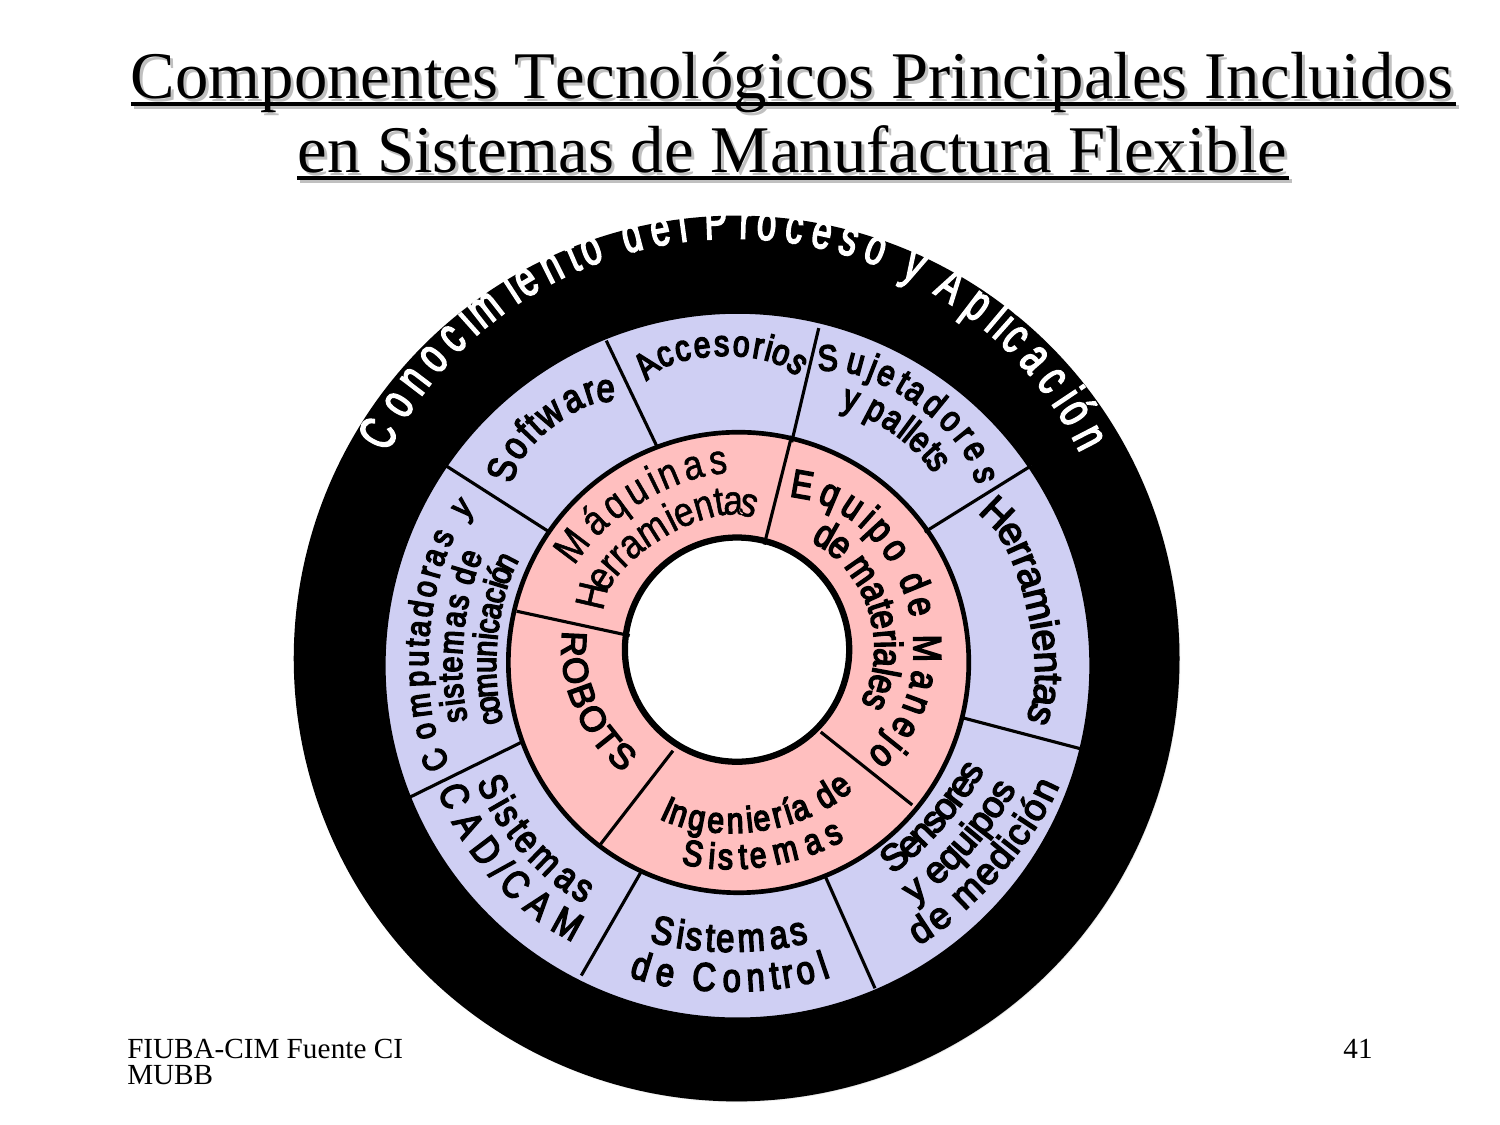

Componentes Tecnológicos Principales Incluidos en Sistemas de Manufactura Flexible
Conocimiento del Proceso y Aplicación
Conocimiento del Proceso y Aplicación
Accesorios
Accesorios
Sujetadores
y pallets
Software
Sujetadores
y pallets
Software
Máquinas
Herramientas
Maquinas
Herramientas
Equipo de Manejo
de materiales
Equipo de Manejo
de materiales
Herramientas
Herramientas
Computadoras y
sistemas de
comunicación
Computadoras y
sistemas de
comunicación
ROBOTS
ROBOTS
Ingeniería de
Sistemas
Ingeniería de
Sistemas
Sistemas
CAD/CAM
Sensores
y equipos
de medición
Sistemas
CAD/CAM
Sensores
y equipos
de medición
Sistemas
de control
Sistemas
de Control
FIUBA-CIM Fuente CIMUBB
M.Ing.Jorge Ierache
41